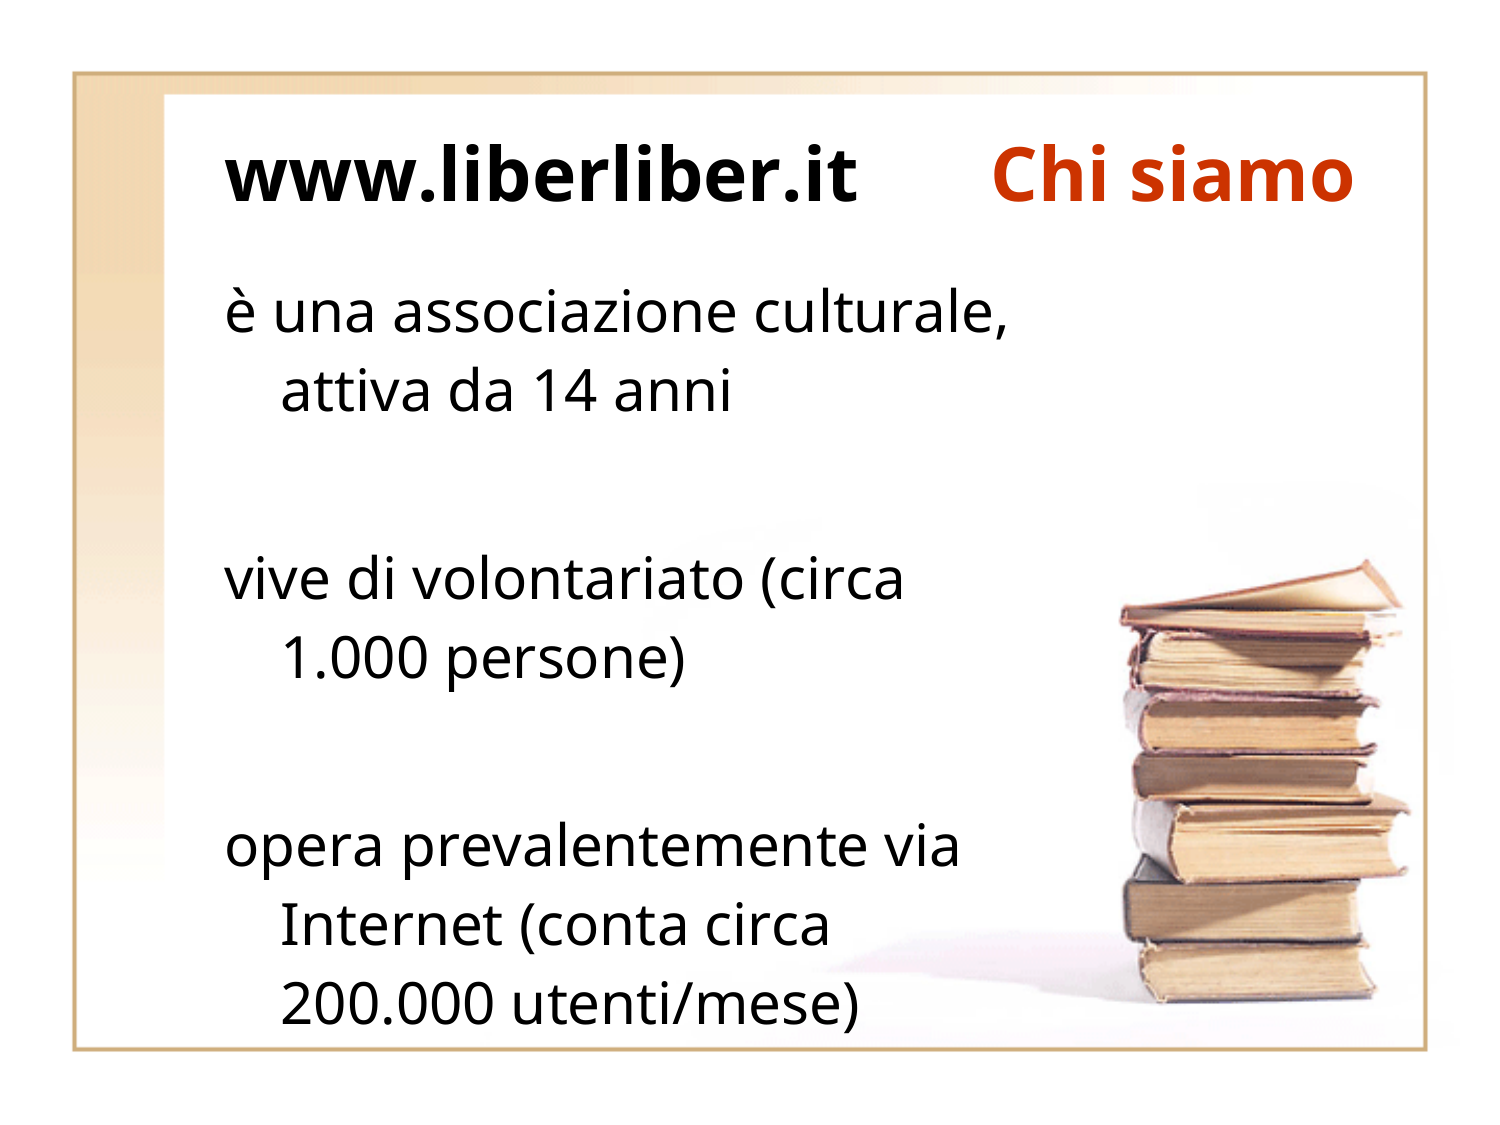

# www.liberliber.it	Chi siamo
è una associazione culturale, attiva da 14 anni
vive di volontariato (circa 1.000 persone)
opera prevalentemente via Internet (conta circa 200.000 utenti/mese)